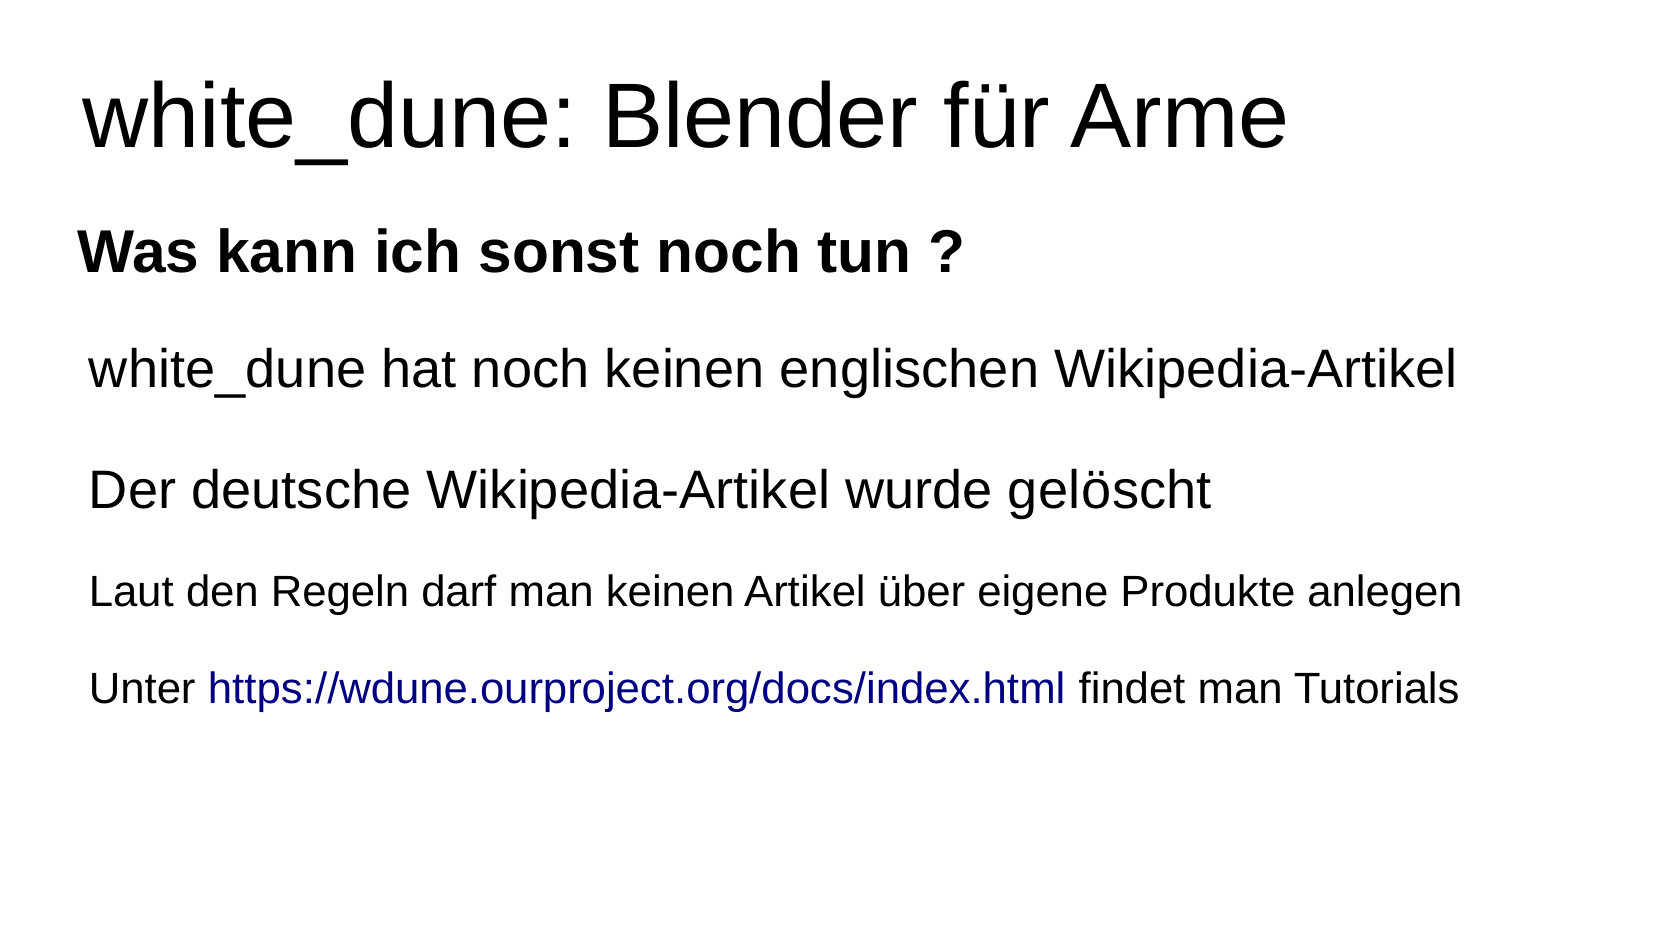

# white_dune: Blender für Arme
Was kann ich sonst noch tun ?
white_dune hat noch keinen englischen Wikipedia-Artikel
Der deutsche Wikipedia-Artikel wurde gelöscht
Laut den Regeln darf man keinen Artikel über eigene Produkte anlegen
Unter https://wdune.ourproject.org/docs/index.html findet man Tutorials